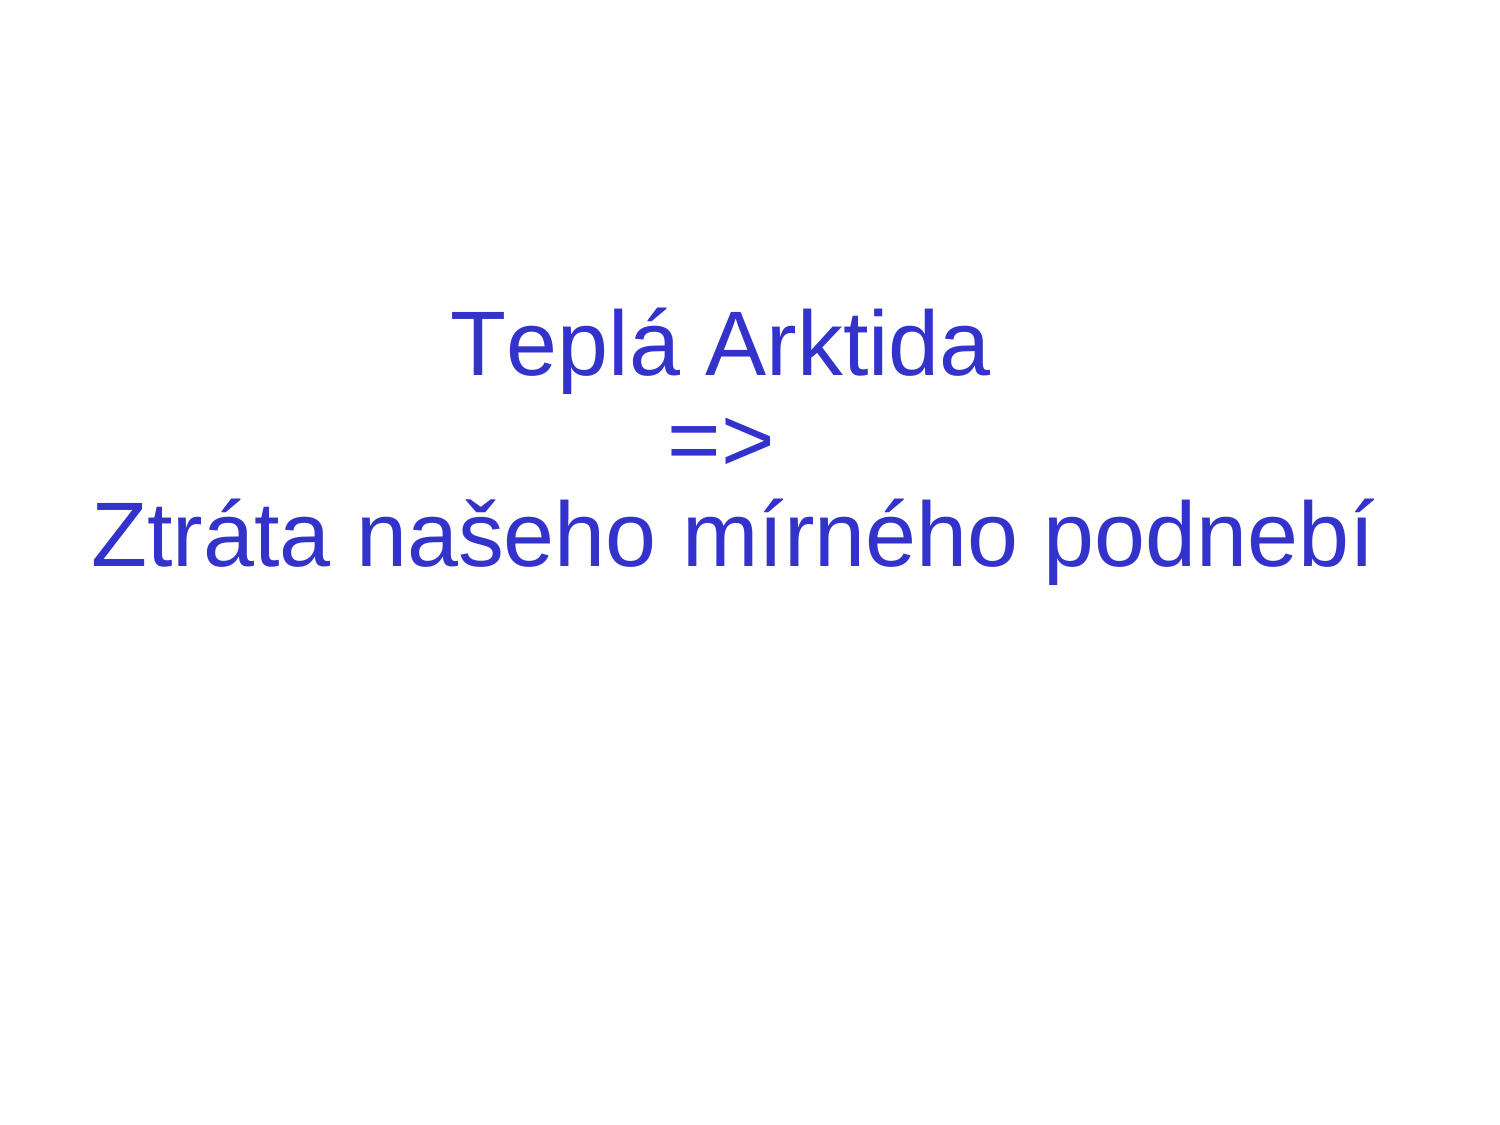

# Teplá Arktida => Ztráta našeho mírného podnebí